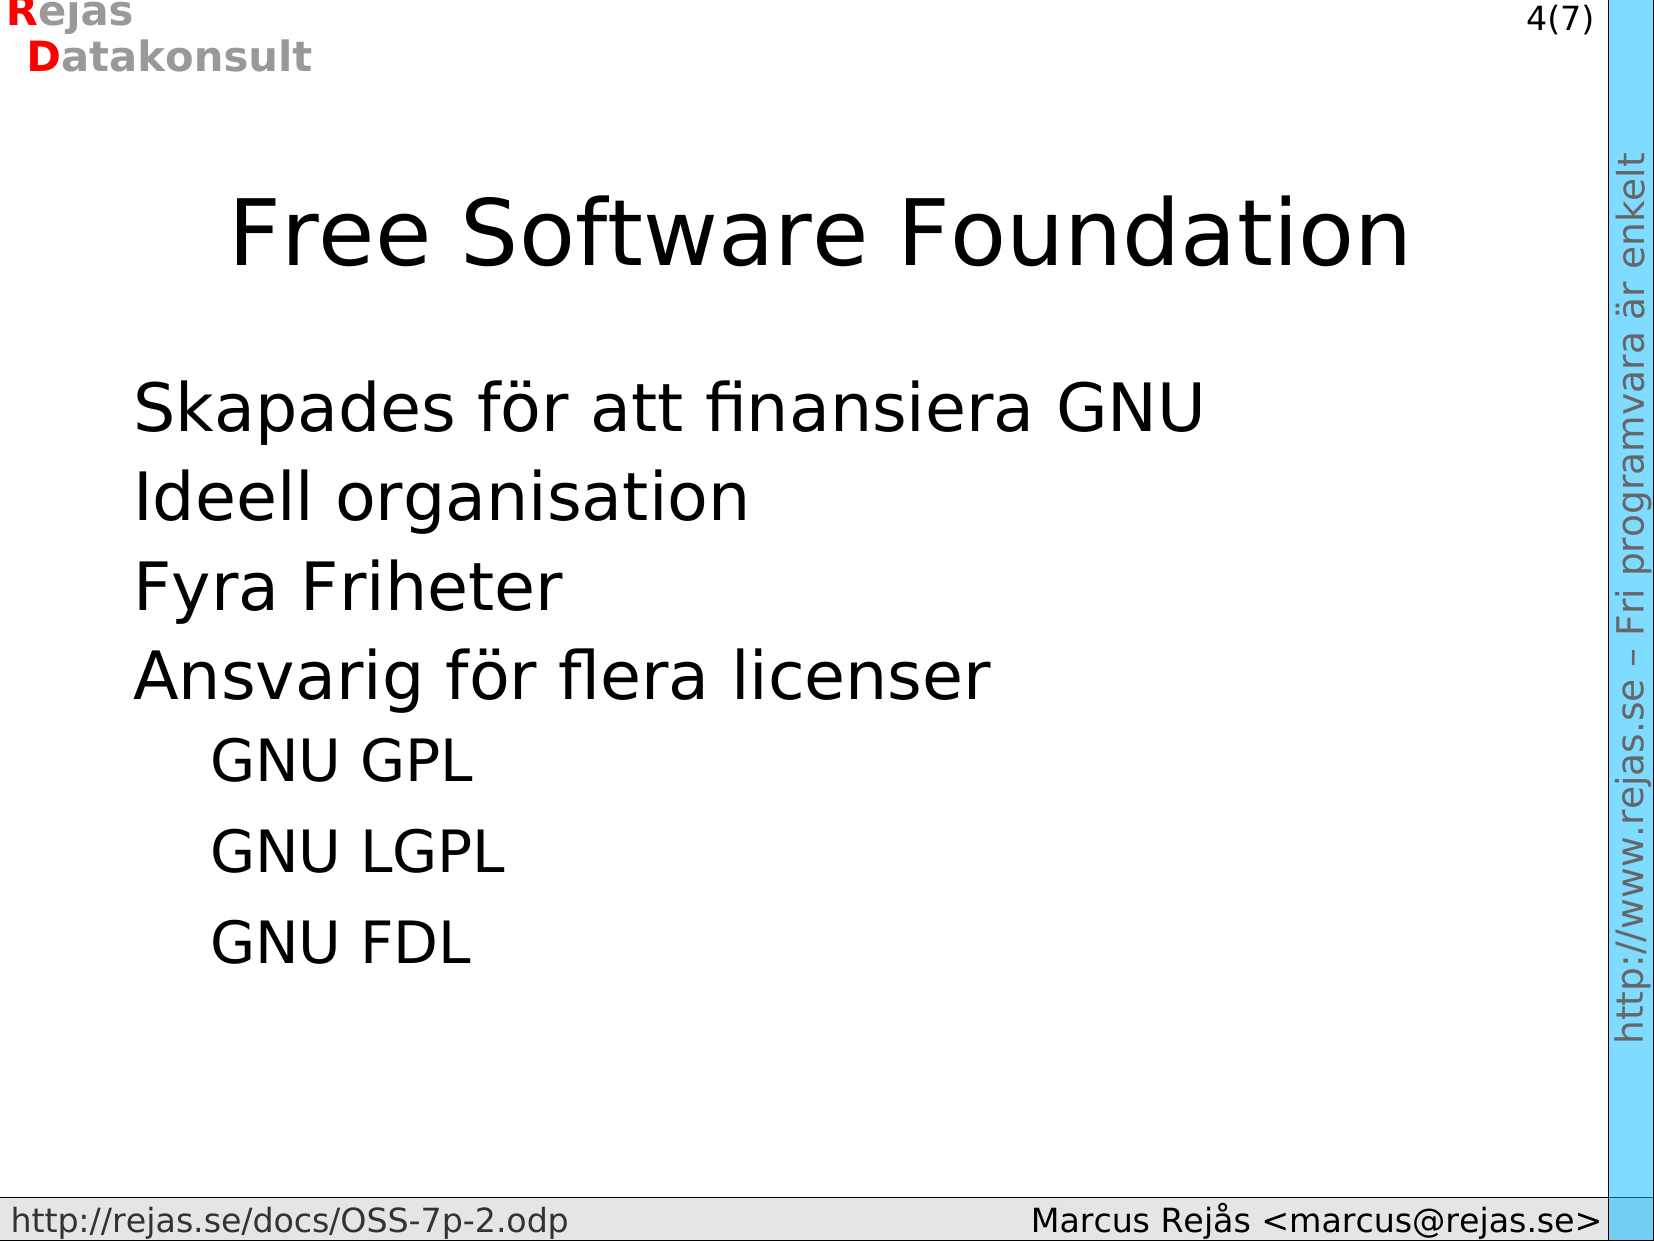

# Free Software Foundation
Skapades för att finansiera GNU
Ideell organisation
Fyra Friheter
Ansvarig för flera licenser
GNU GPL
GNU LGPL
GNU FDL